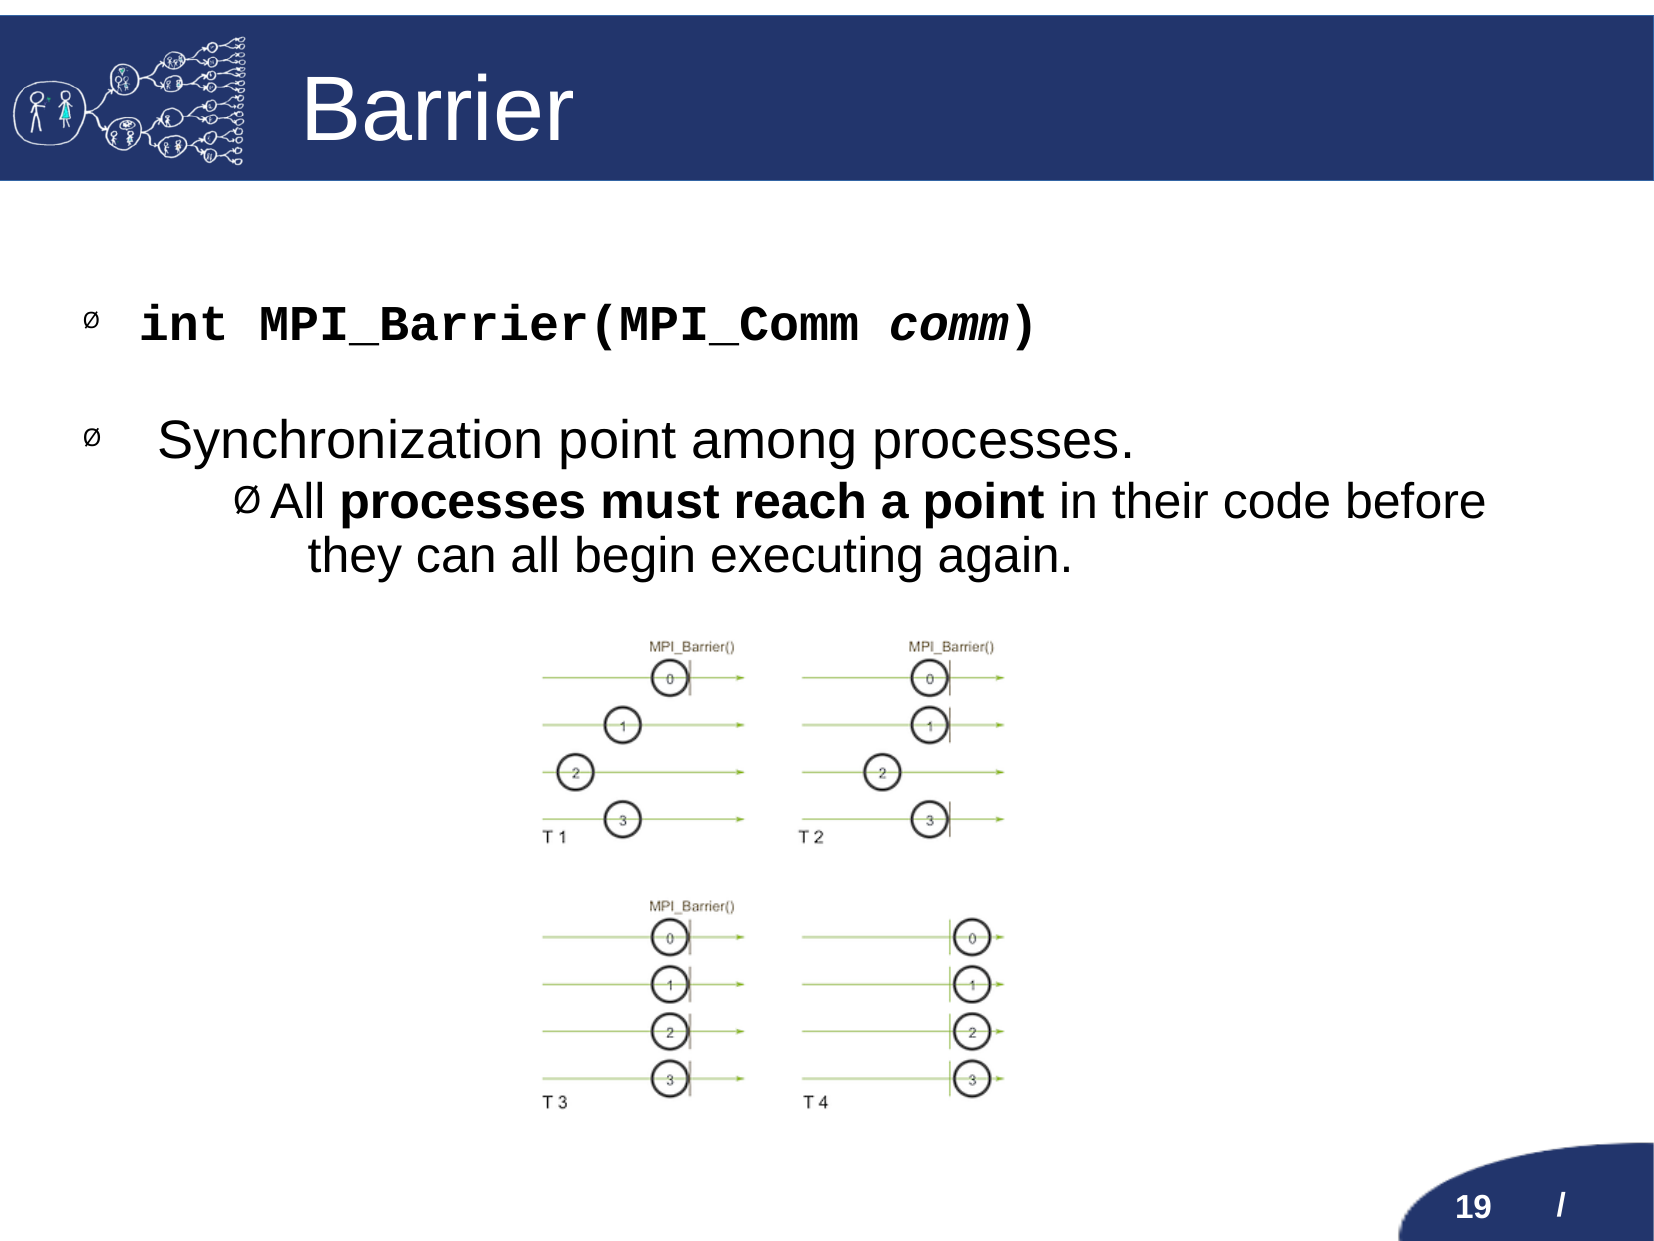

# Barrier
int MPI_Barrier(MPI_Comm comm)
Synchronization point among processes.
All processes must reach a point in their code before they can all begin executing again.